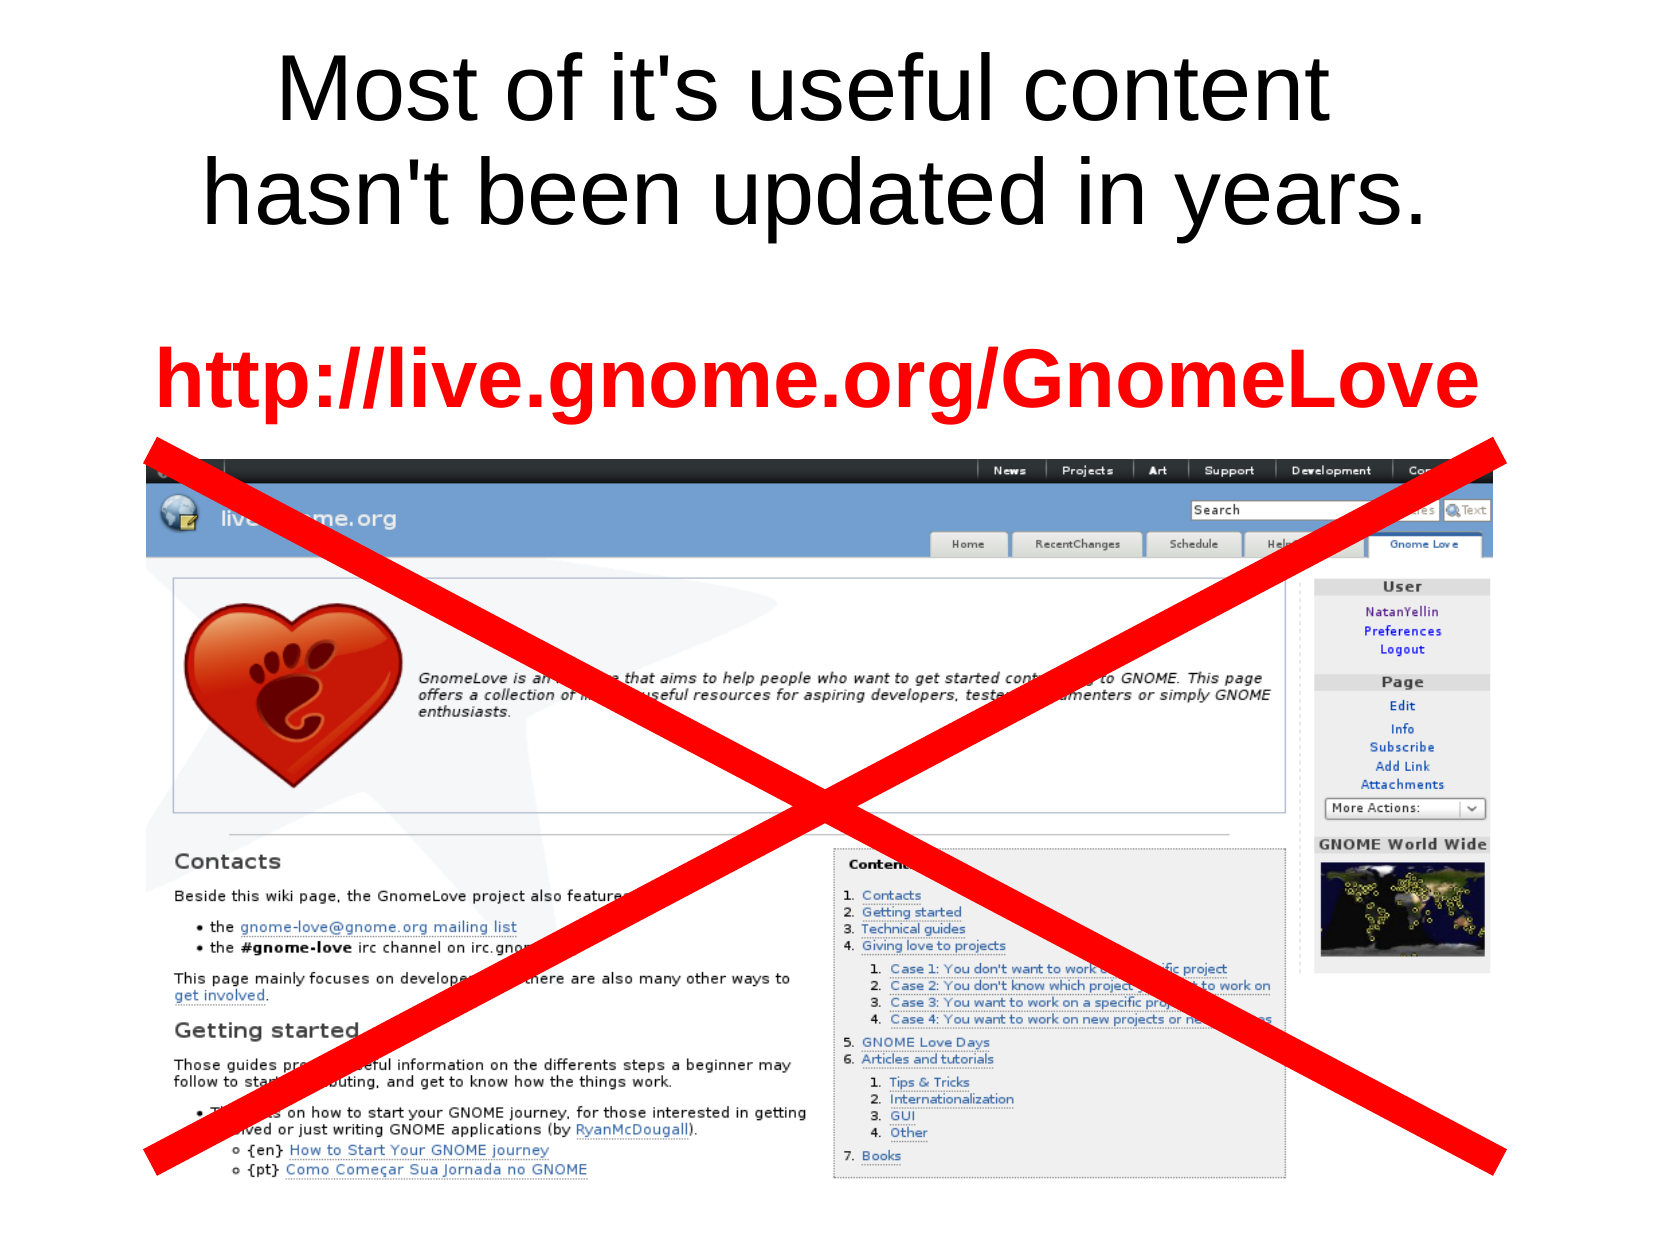

Most of it's useful content
hasn't been updated in years.
http://live.gnome.org/GnomeLove